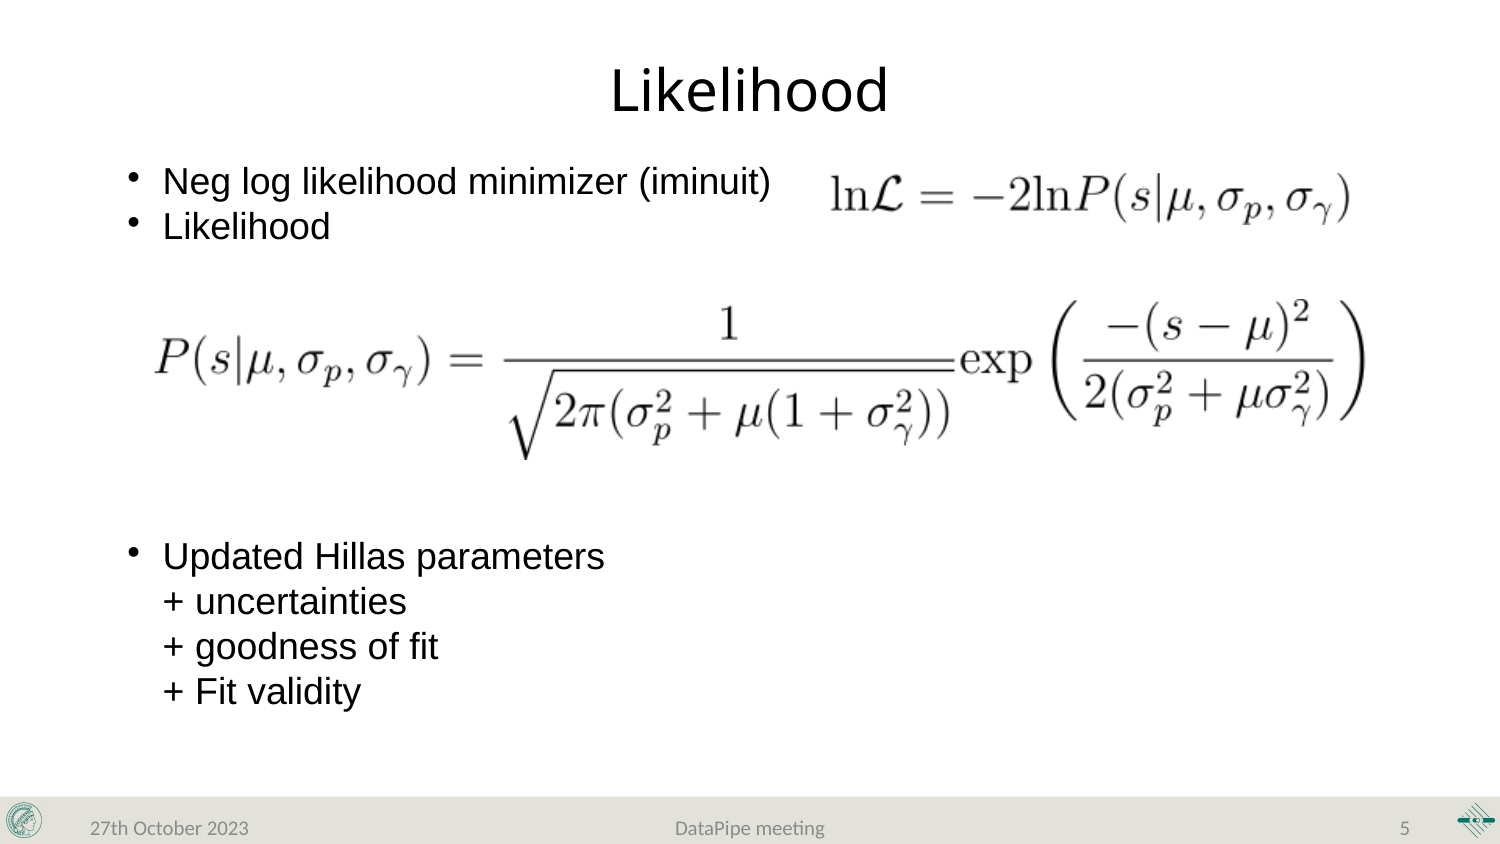

Likelihood
Neg log likelihood minimizer (iminuit)
Likelihood
Updated Hillas parameters
+ uncertainties
+ goodness of fit
+ Fit validity
27th October 2023
DataPipe meeting
5